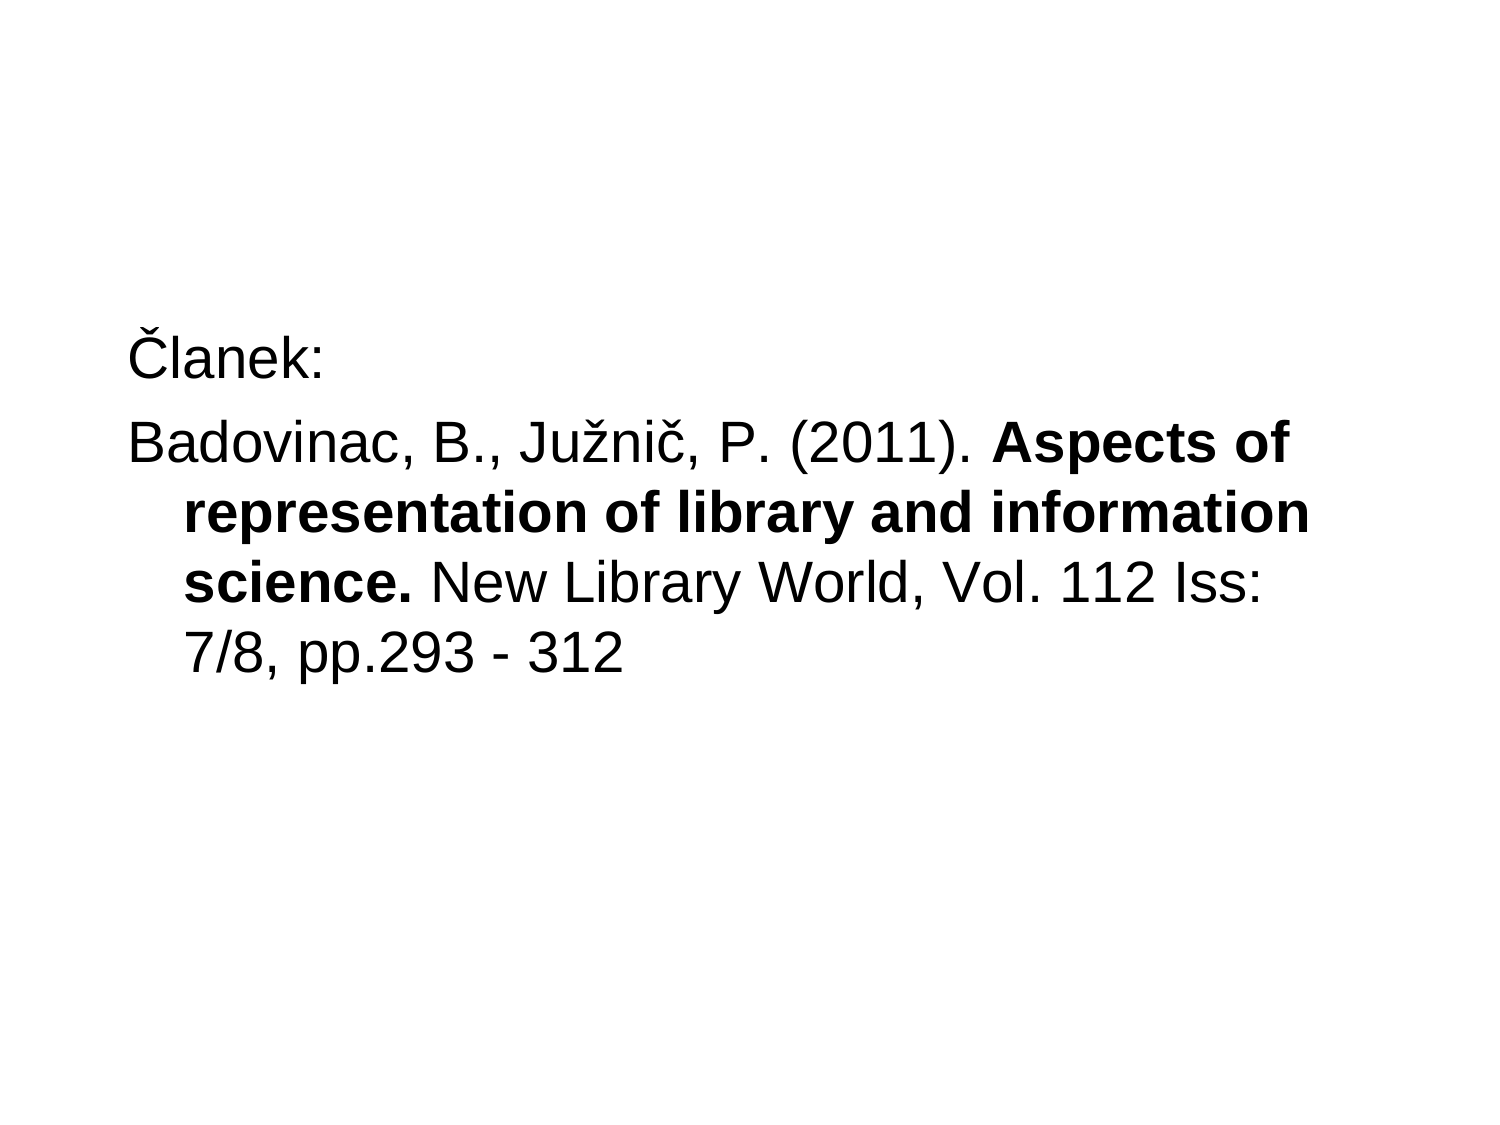

#
Članek:
Badovinac, B., Južnič, P. (2011). Aspects of representation of library and information science. New Library World, Vol. 112 Iss: 7/8, pp.293 - 312